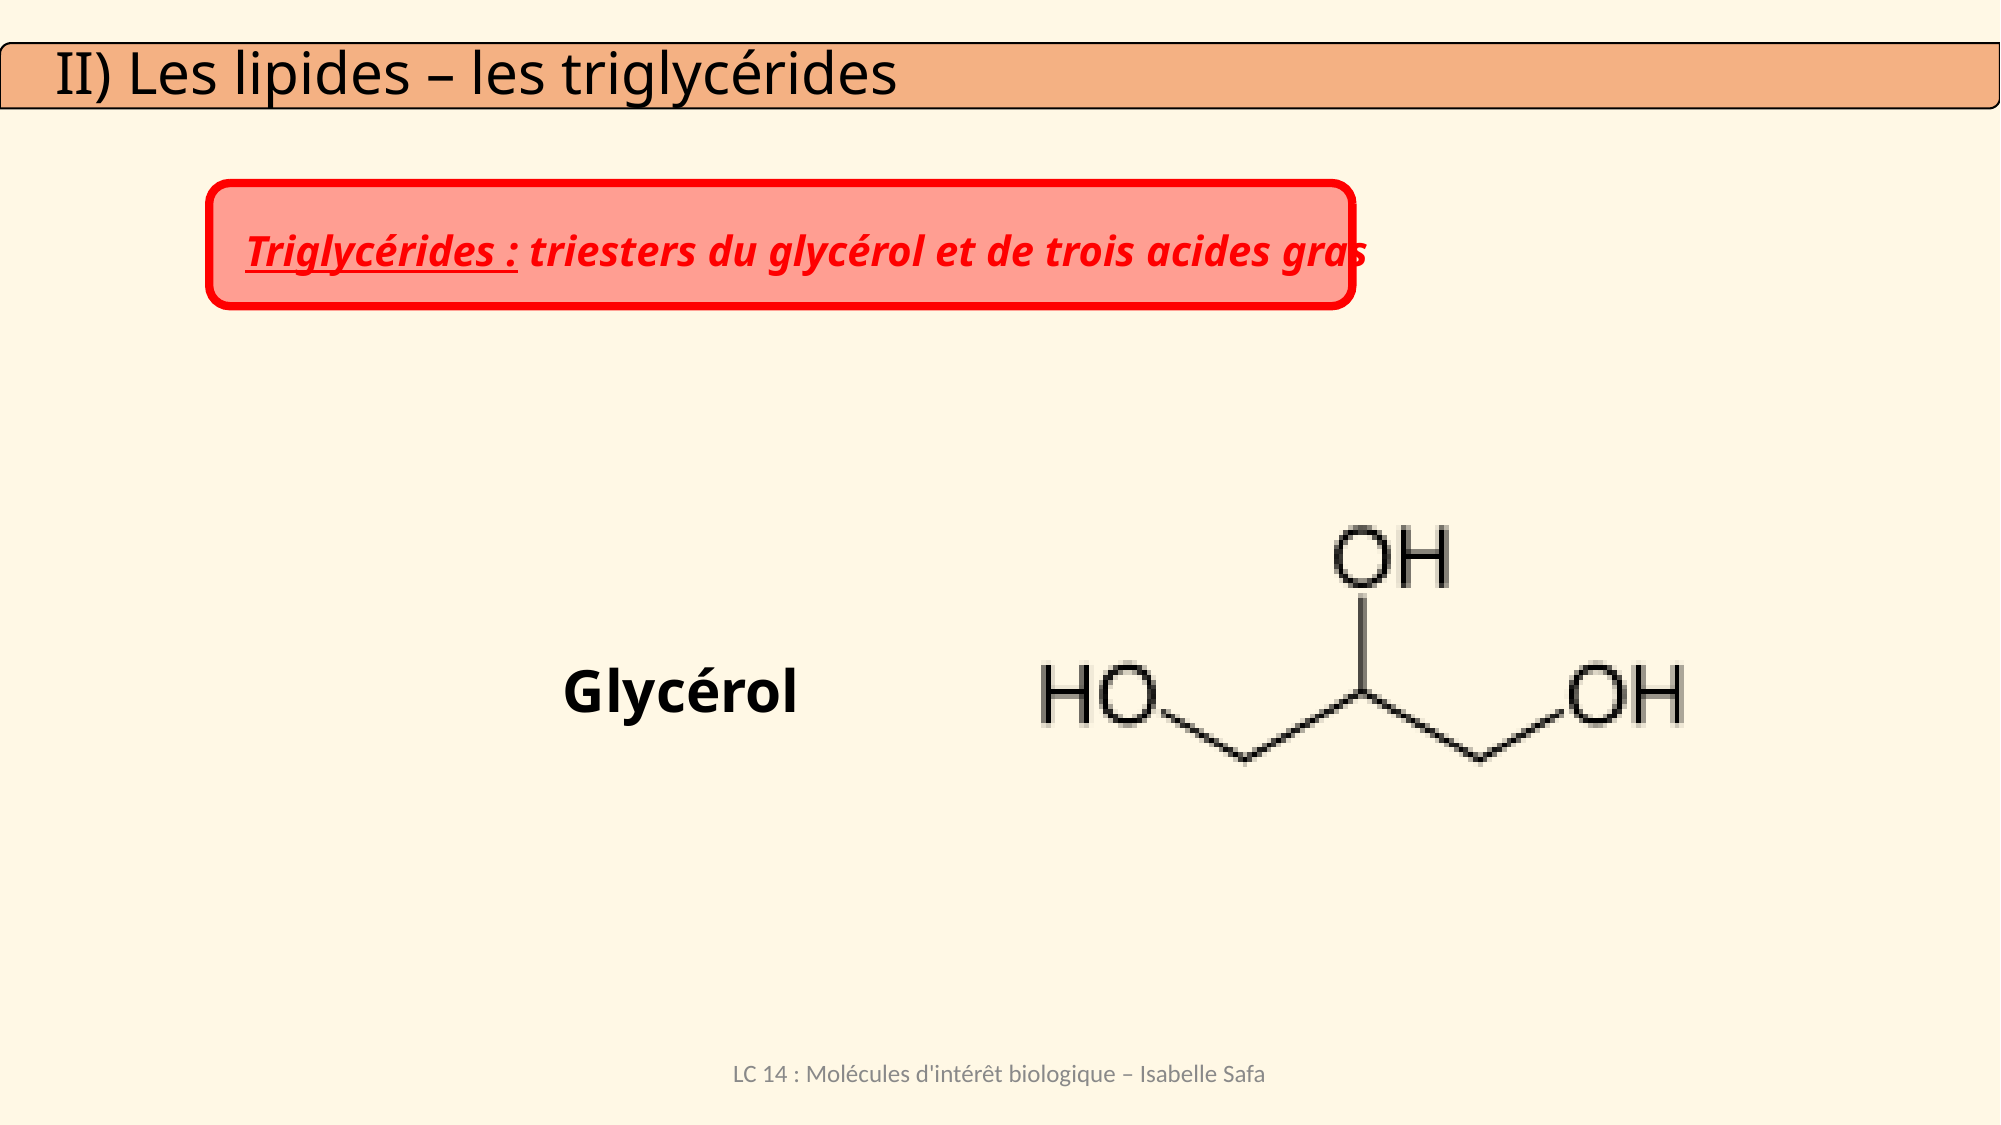

# II) Les lipides – les triglycérides
Triglycérides : triesters du glycérol et de trois acides gras
Glycérol
LC 14 : Molécules d'intérêt biologique – Isabelle Safa